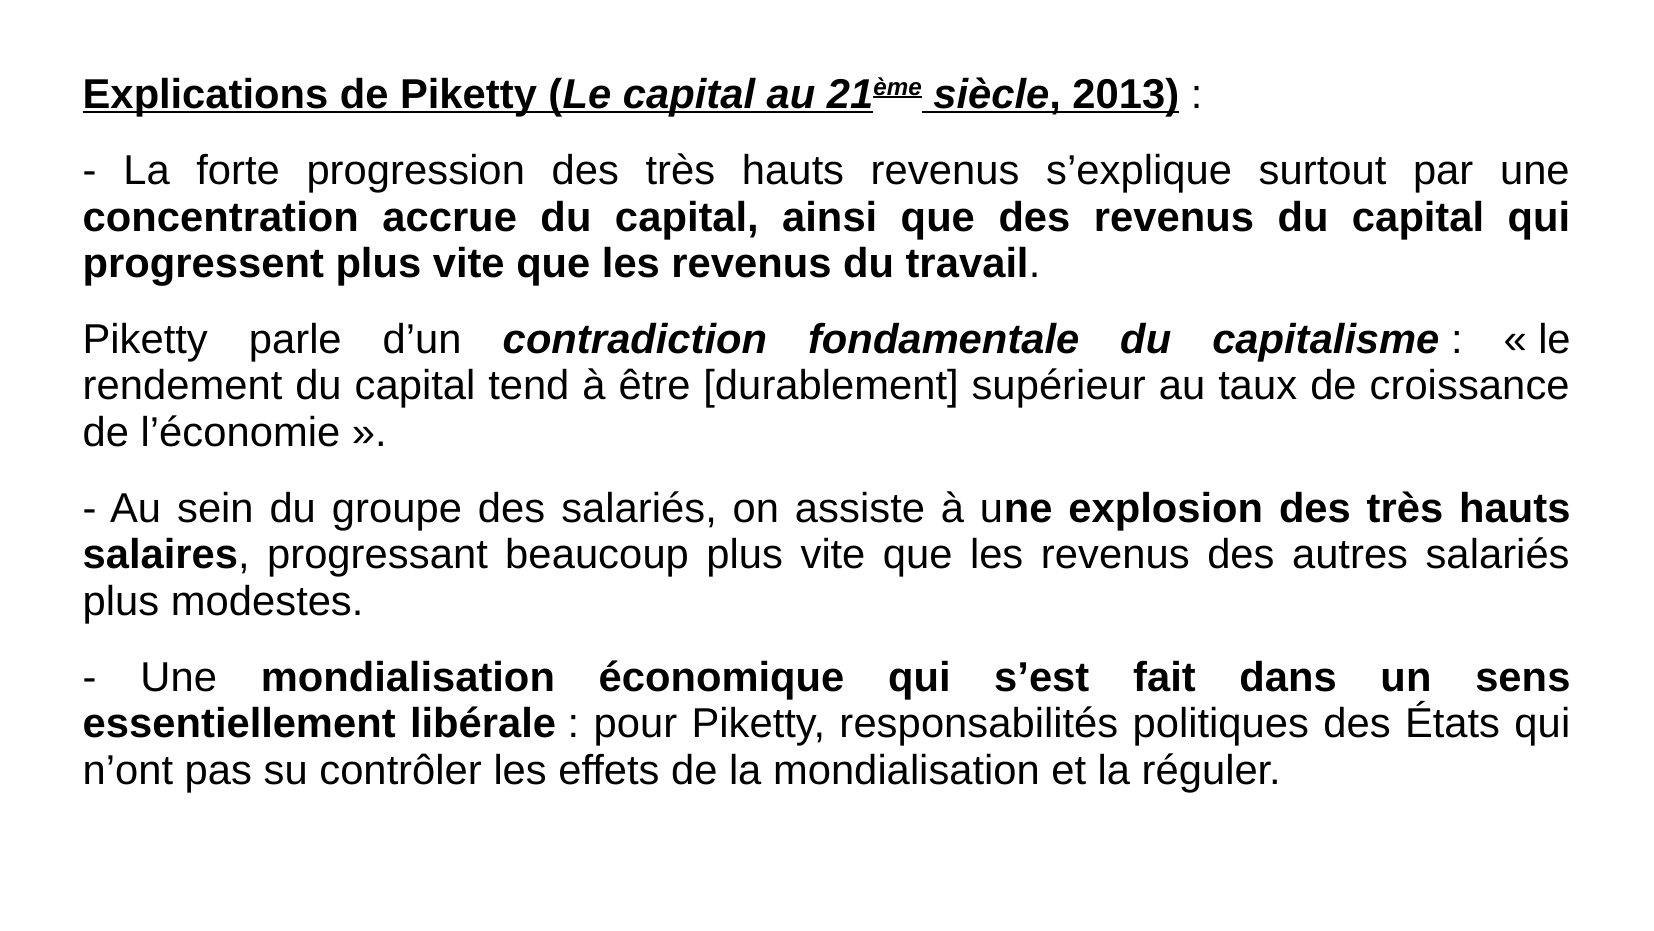

# Explications de Piketty (Le capital au 21ème siècle, 2013) :
- La forte progression des très hauts revenus s’explique surtout par une concentration accrue du capital, ainsi que des revenus du capital qui progressent plus vite que les revenus du travail.
Piketty parle d’un contradiction fondamentale du capitalisme : « le rendement du capital tend à être [durablement] supérieur au taux de croissance de l’économie ».
- Au sein du groupe des salariés, on assiste à une explosion des très hauts salaires, progressant beaucoup plus vite que les revenus des autres salariés plus modestes.
- Une mondialisation économique qui s’est fait dans un sens essentiellement libérale : pour Piketty, responsabilités politiques des États qui n’ont pas su contrôler les effets de la mondialisation et la réguler.